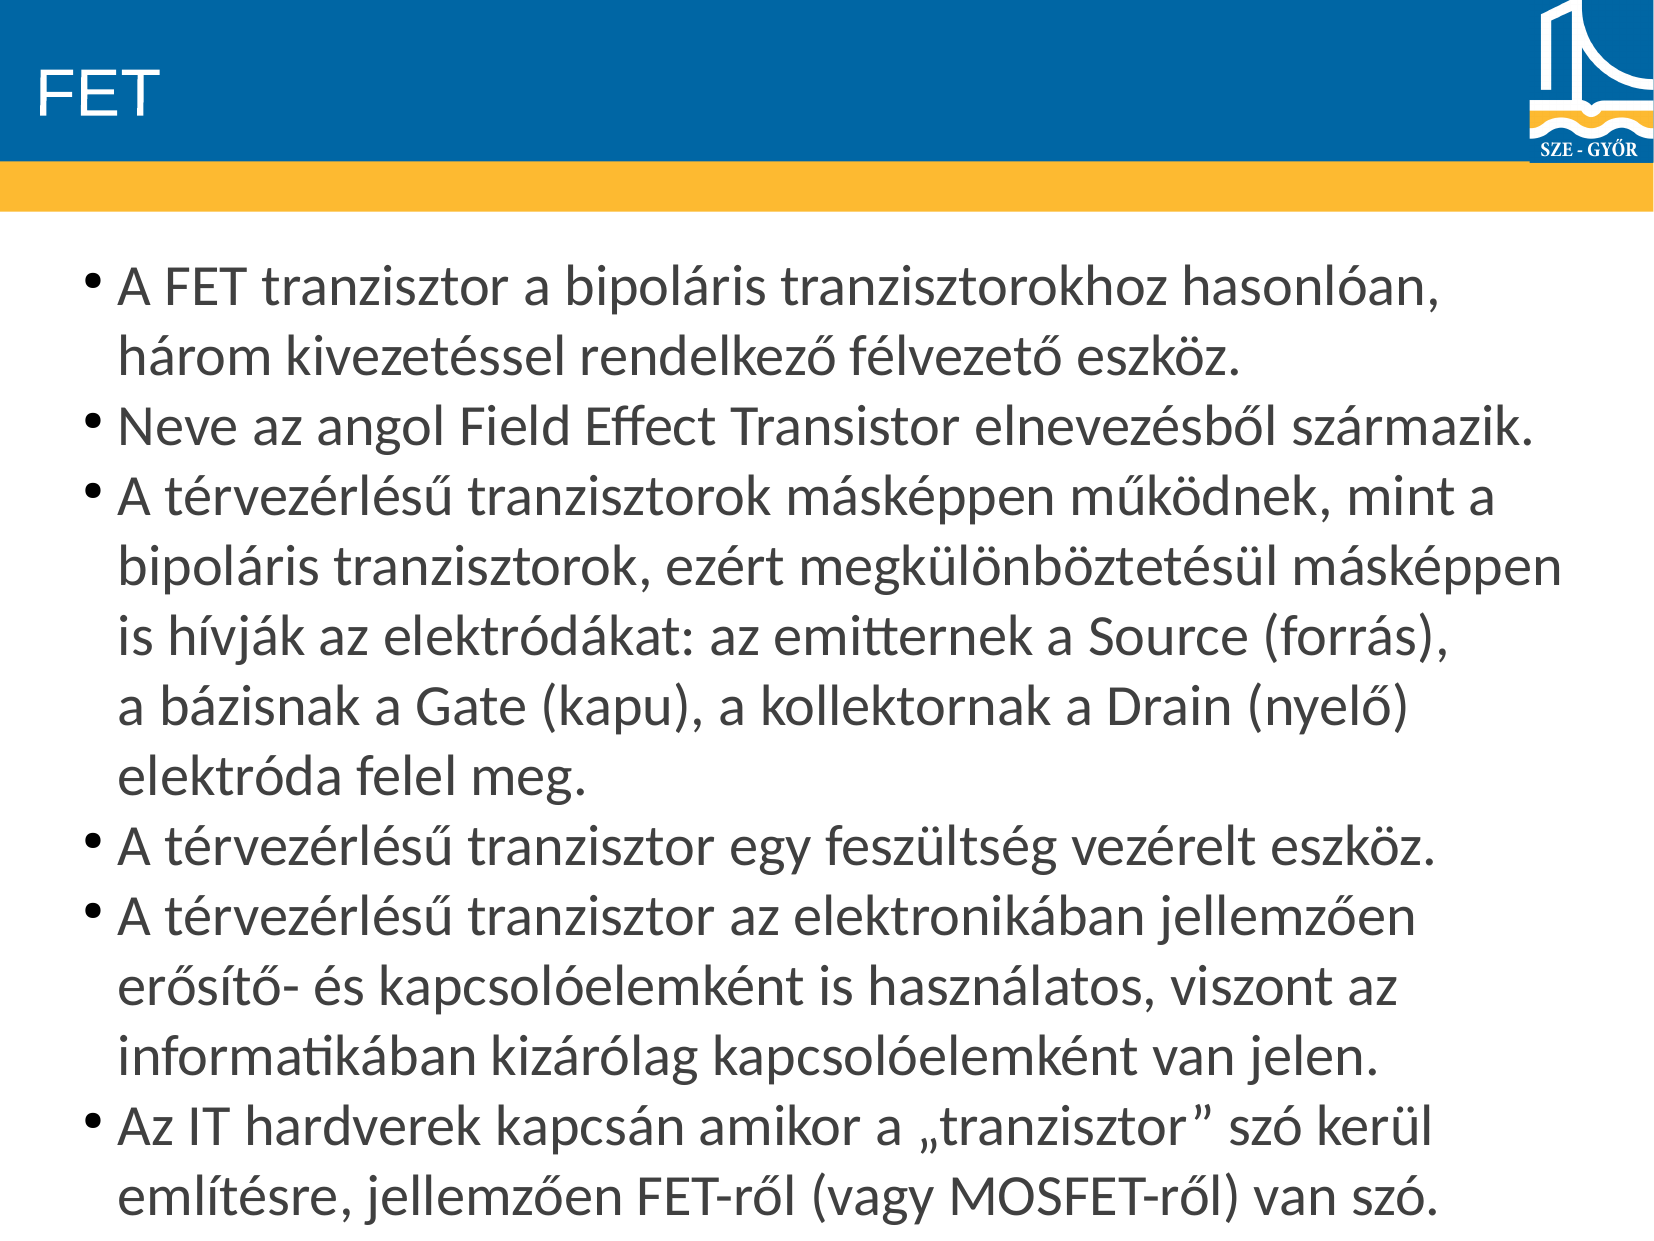

FET
A FET tranzisztor a bipoláris tranzisztorokhoz hasonlóan, három kivezetéssel rendelkező félvezető eszköz.
Neve az angol Field Effect Transistor elnevezésből származik.
A térvezérlésű tranzisztorok másképpen működnek, mint a bipoláris tranzisztorok, ezért megkülönböztetésül másképpen is hívják az elektródákat: az emitternek a Source (forrás),
a bázisnak a Gate (kapu), a kollektornak a Drain (nyelő) elektróda felel meg.
A térvezérlésű tranzisztor egy feszültség vezérelt eszköz.
A térvezérlésű tranzisztor az elektronikában jellemzően erősítő- és kapcsolóelemként is használatos, viszont az informatikában kizárólag kapcsolóelemként van jelen.
Az IT hardverek kapcsán amikor a „tranzisztor” szó kerül említésre, jellemzően FET-ről (vagy MOSFET-ről) van szó.